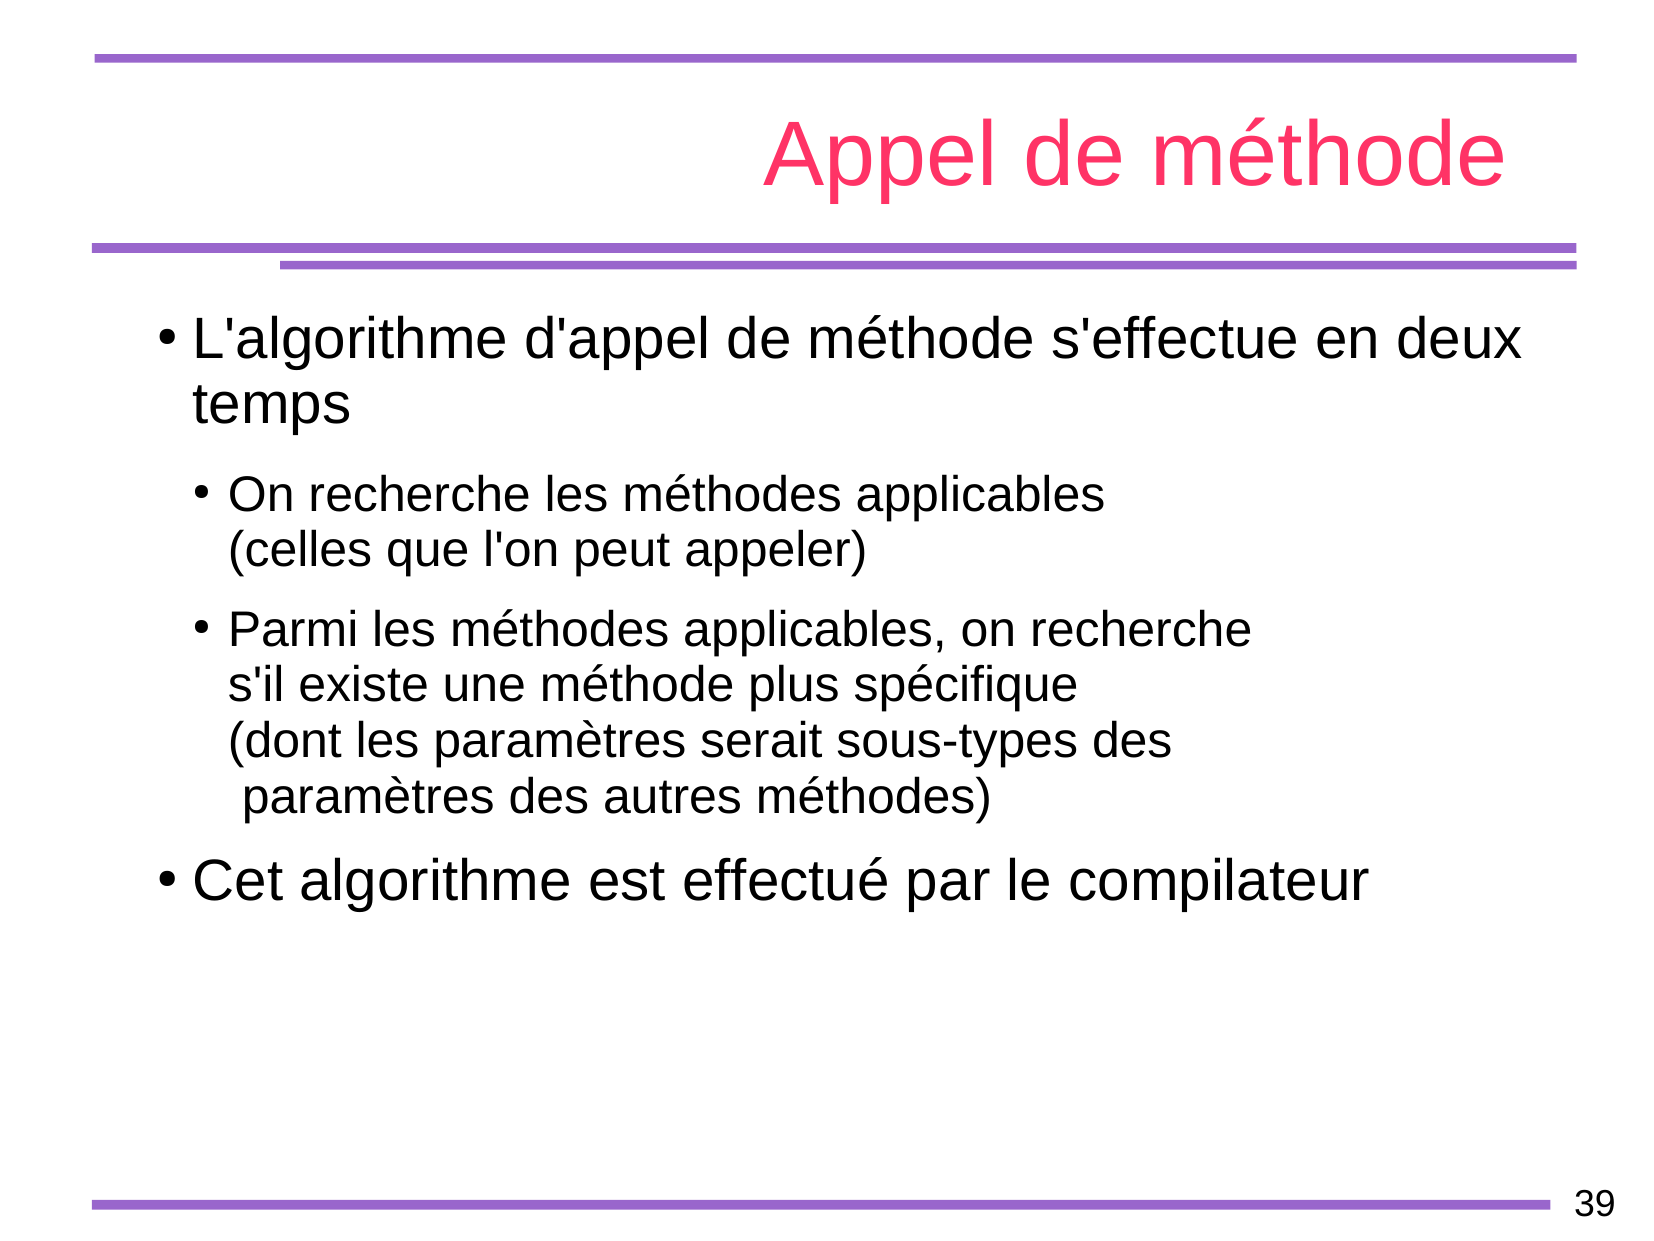

# Appel de méthode
L'algorithme d'appel de méthode s'effectue en deux temps
On recherche les méthodes applicables
(celles que l'on peut appeler)
Parmi les méthodes applicables, on recherche
s'il existe une méthode plus spécifique
(dont les paramètres serait sous-types des
 paramètres des autres méthodes)
Cet algorithme est effectué par le compilateur